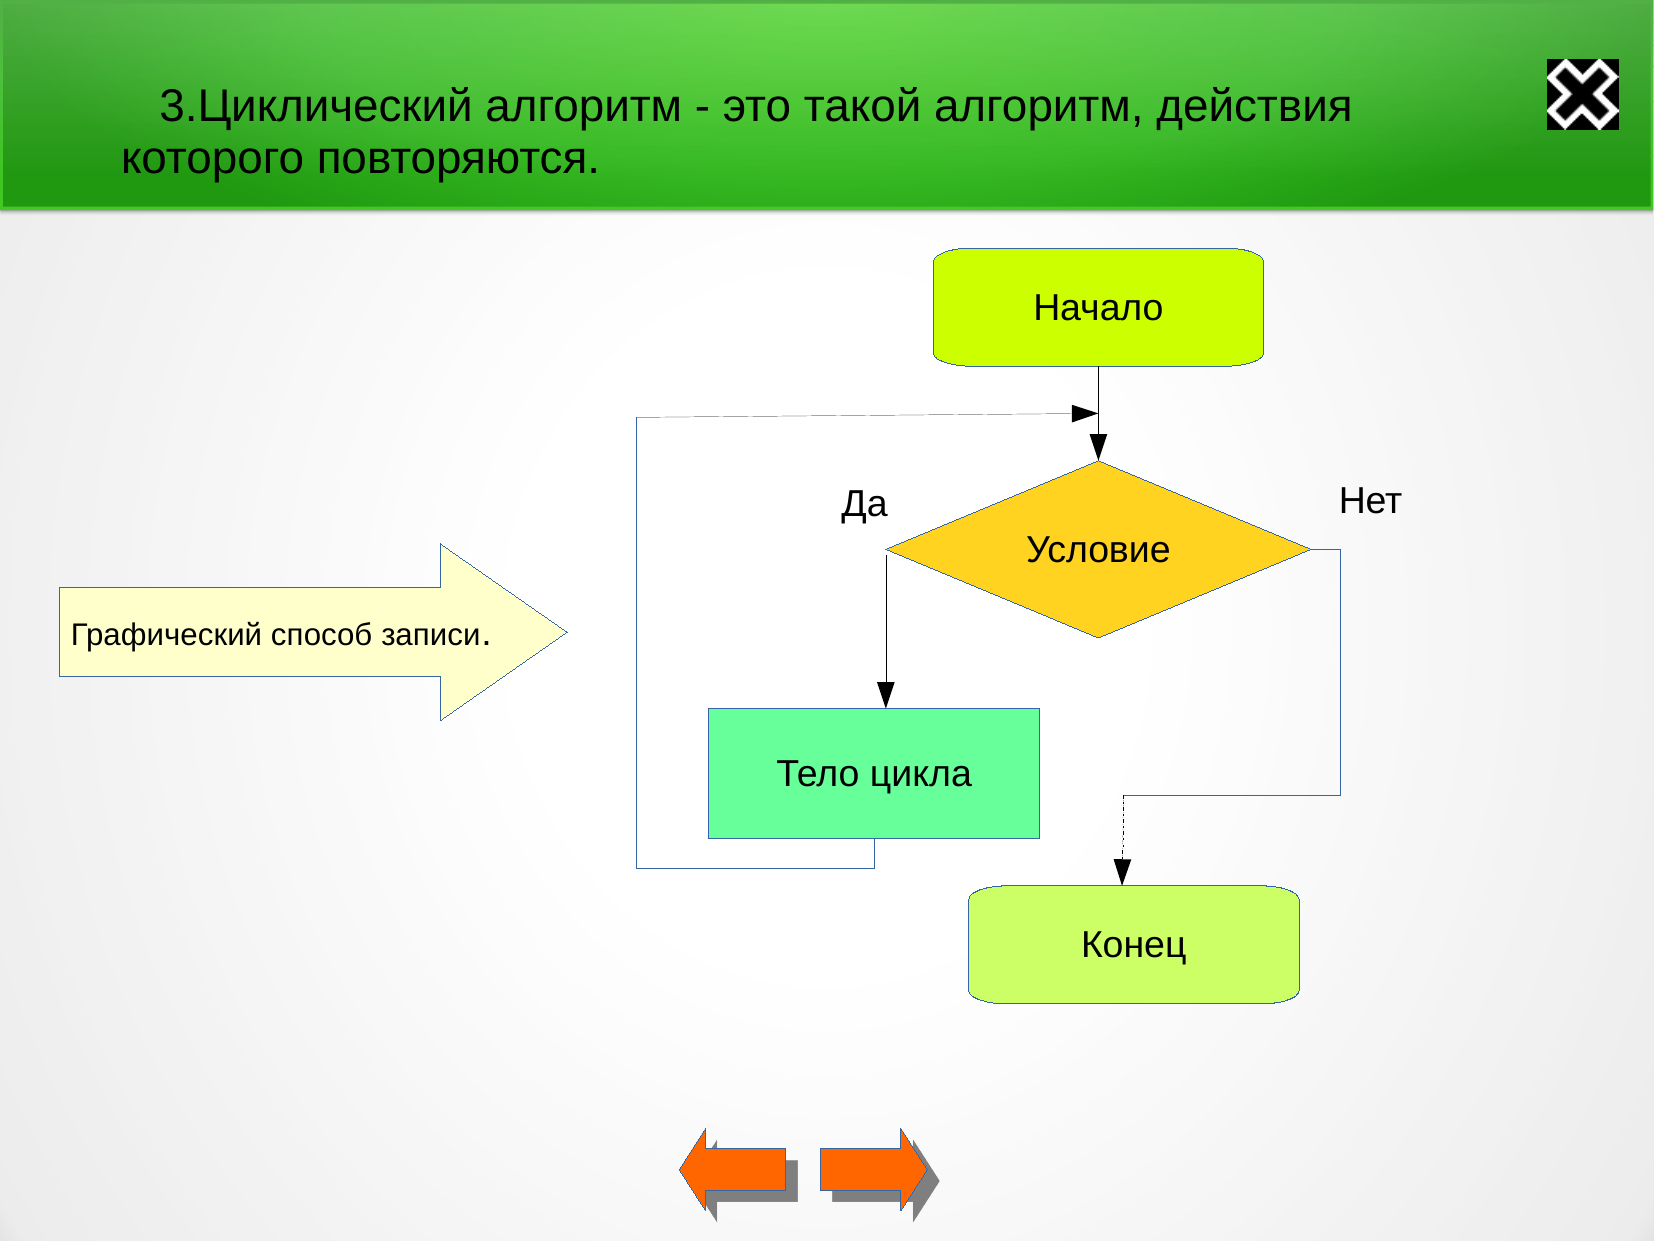

3.Циклический алгоритм - это такой алгоритм, действия которого повторяются.
Начало
Условие
Нет
Да
Графический способ записи.
Конец
Тело цикла